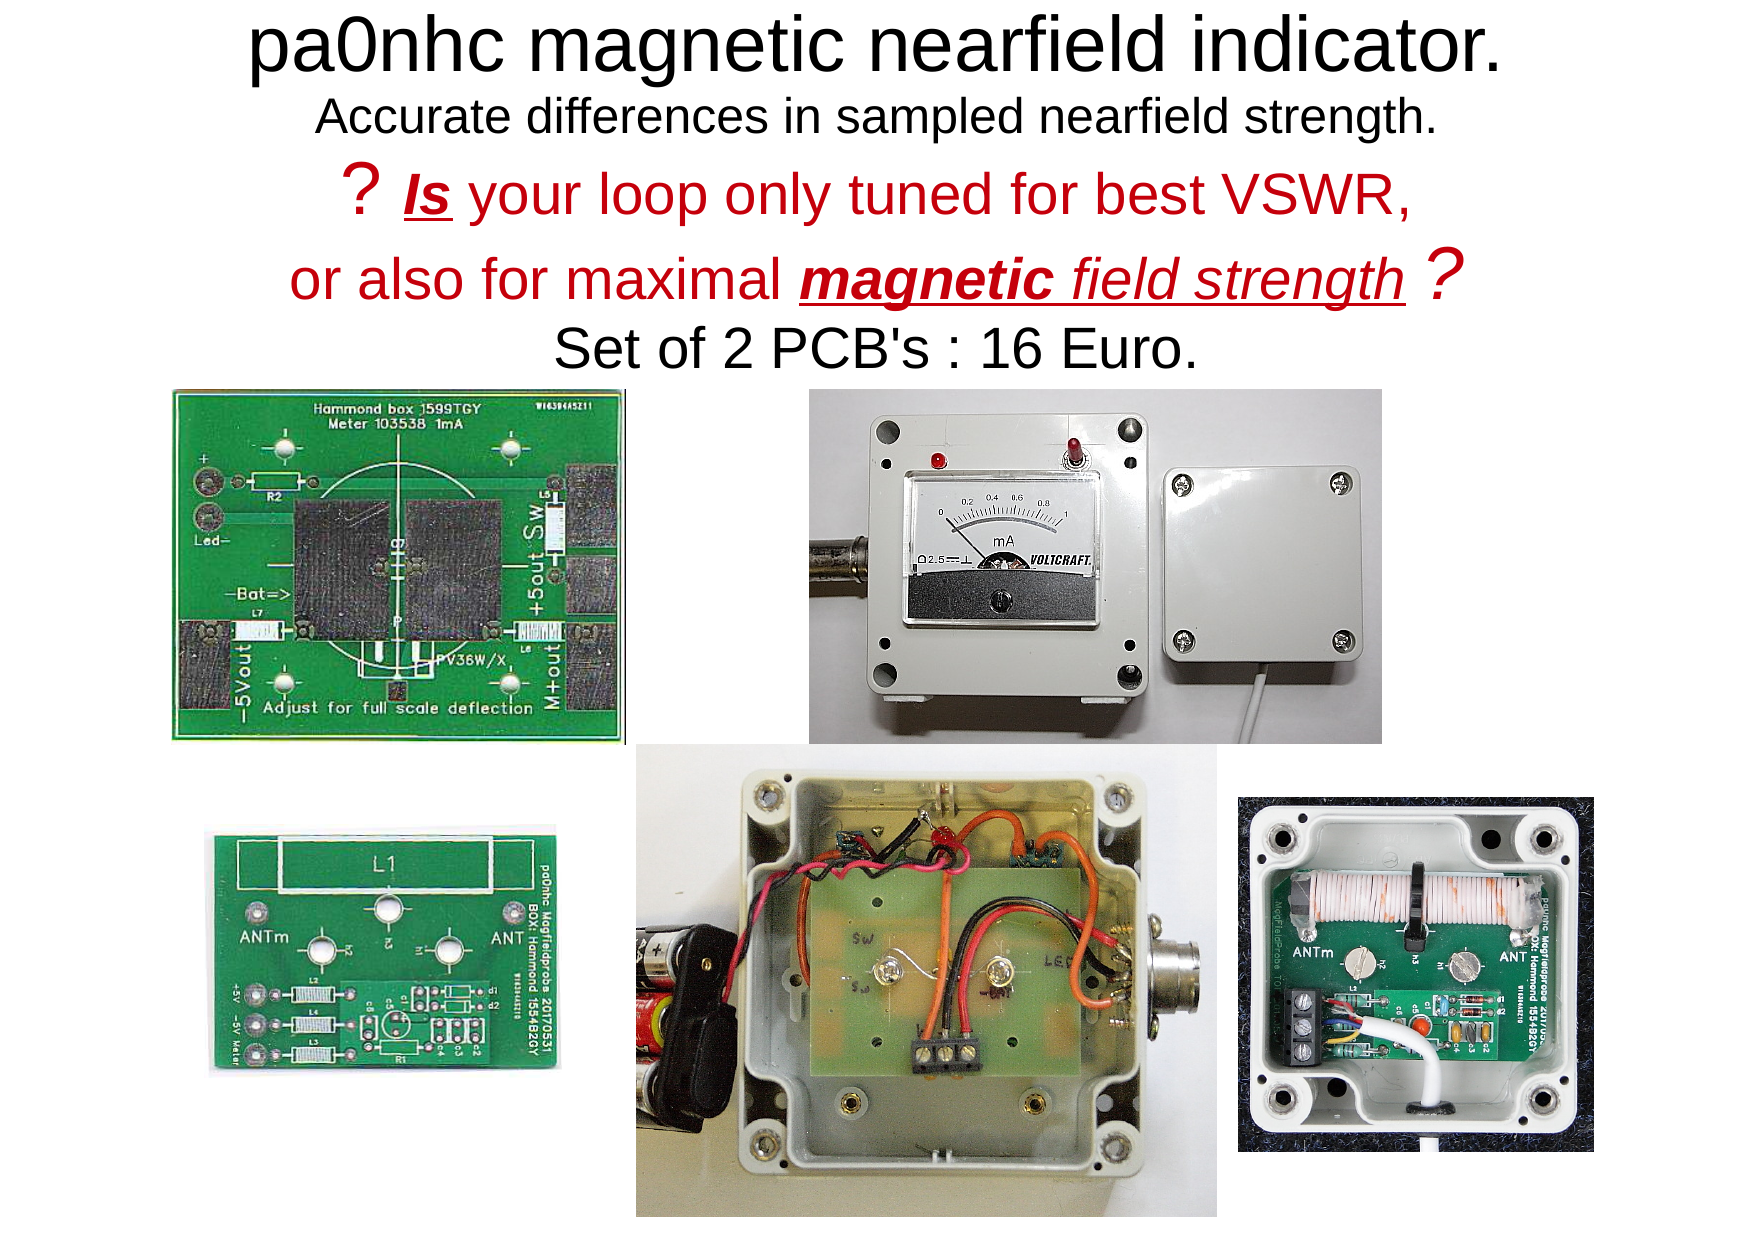

# pa0nhc magnetic nearfield indicator. Accurate differences in sampled nearfield strength. ? Is your loop only tuned for best VSWR, or also for maximal magnetic field strength ? Set of 2 PCB's : 16 Euro.